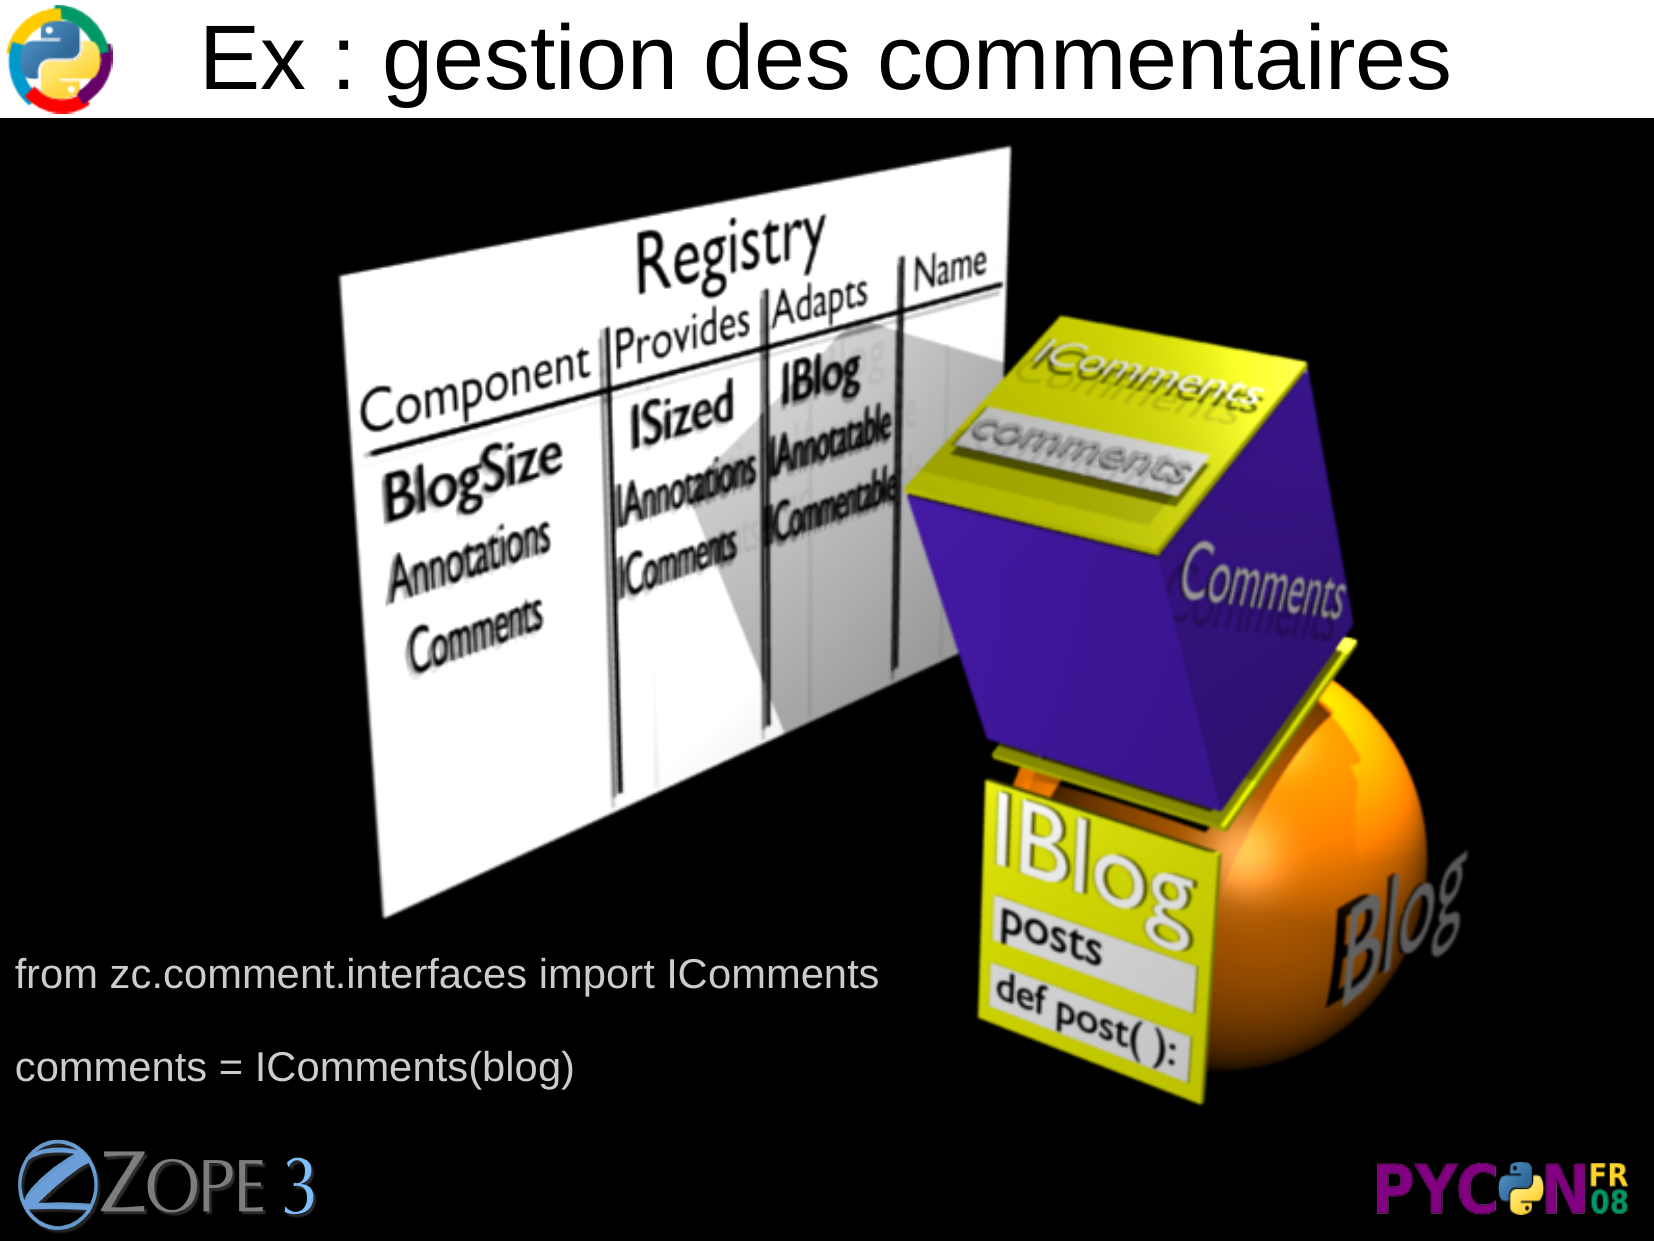

# Ex : gestion des commentaires
from zc.comment.interfaces import IComments
comments = IComments(blog)